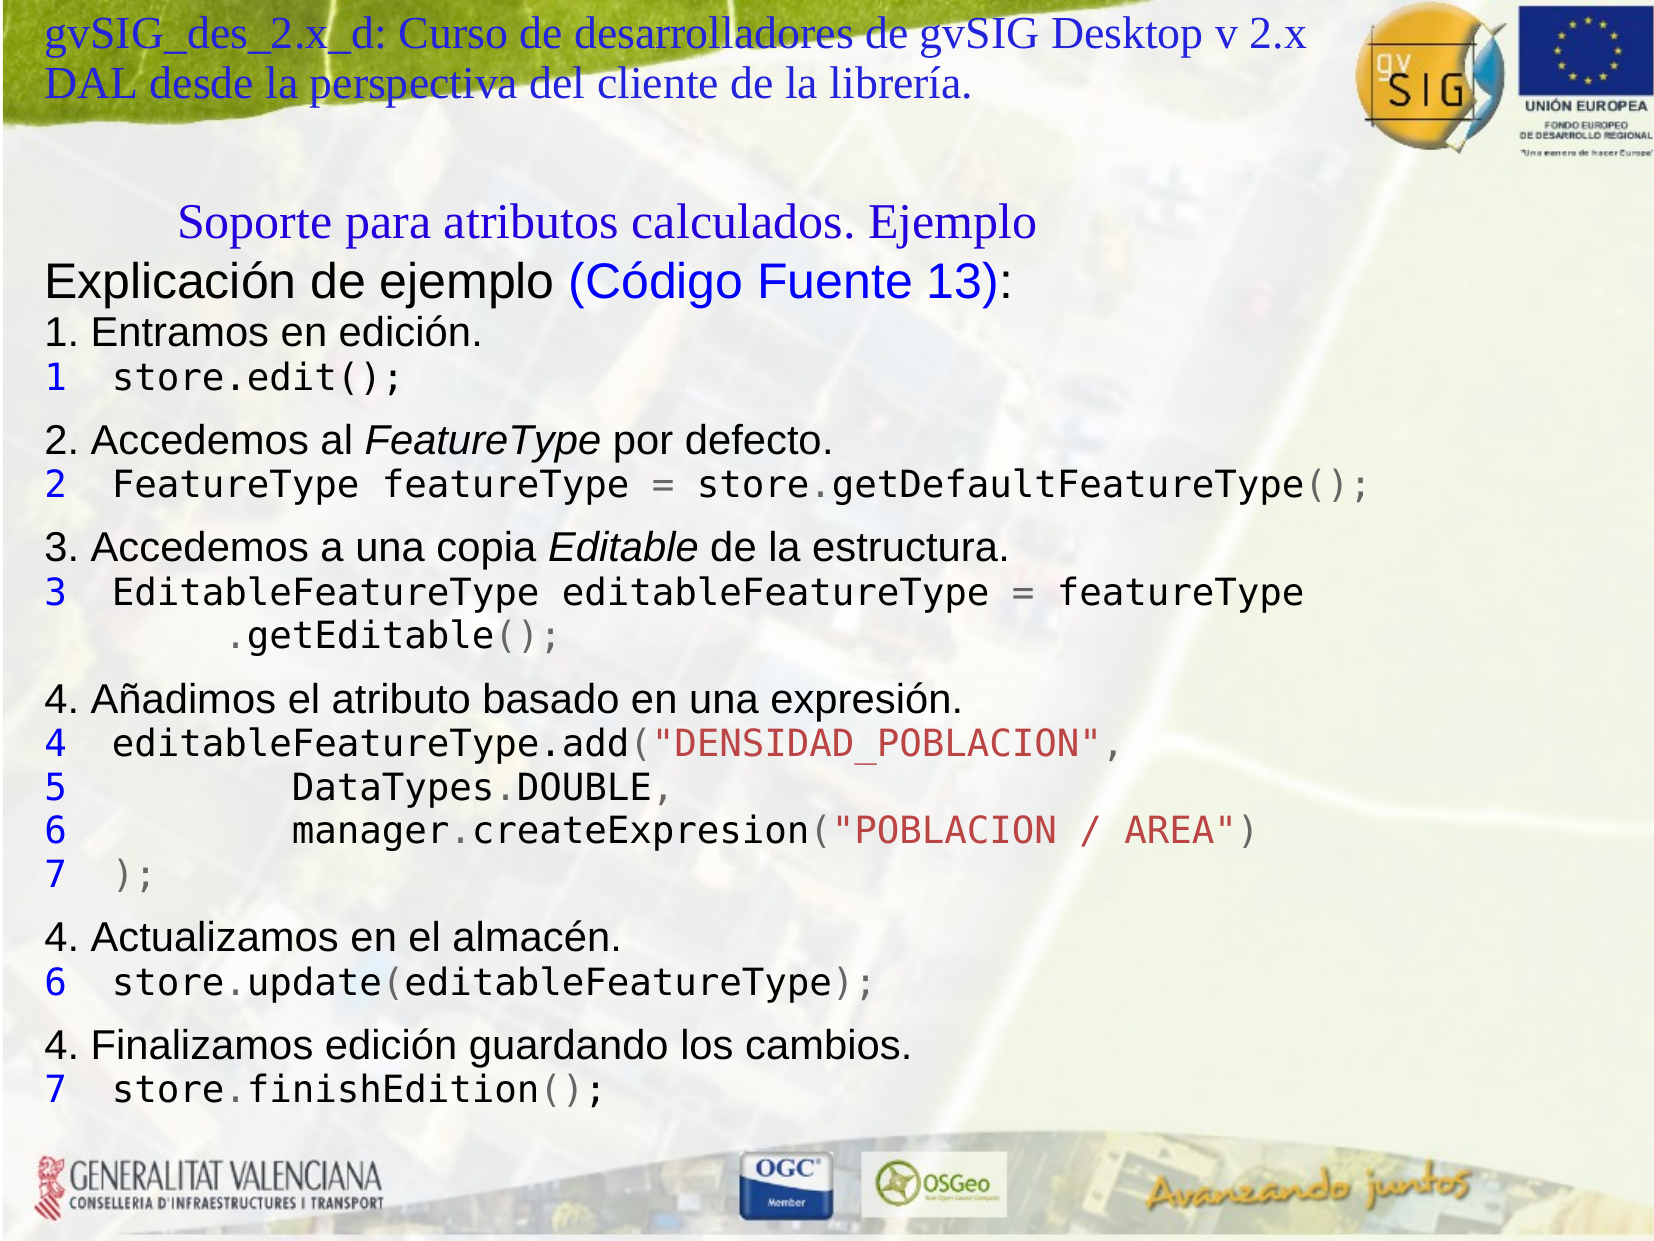

# Soporte para atributos calculados. Ejemplo
Explicación de ejemplo (Código Fuente 13):
1. Entramos en edición.
1 store.edit();
2. Accedemos al FeatureType por defecto.
2 FeatureType featureType = store.getDefaultFeatureType();
3. Accedemos a una copia Editable de la estructura.
3 EditableFeatureType editableFeatureType = featureType
 .getEditable();
4. Añadimos el atributo basado en una expresión.
4 editableFeatureType.add("DENSIDAD_POBLACION",
5 DataTypes.DOUBLE,
6 manager.createExpresion("POBLACION / AREA")
7 );
4. Actualizamos en el almacén.
6 store.update(editableFeatureType);
4. Finalizamos edición guardando los cambios.
7 store.finishEdition();